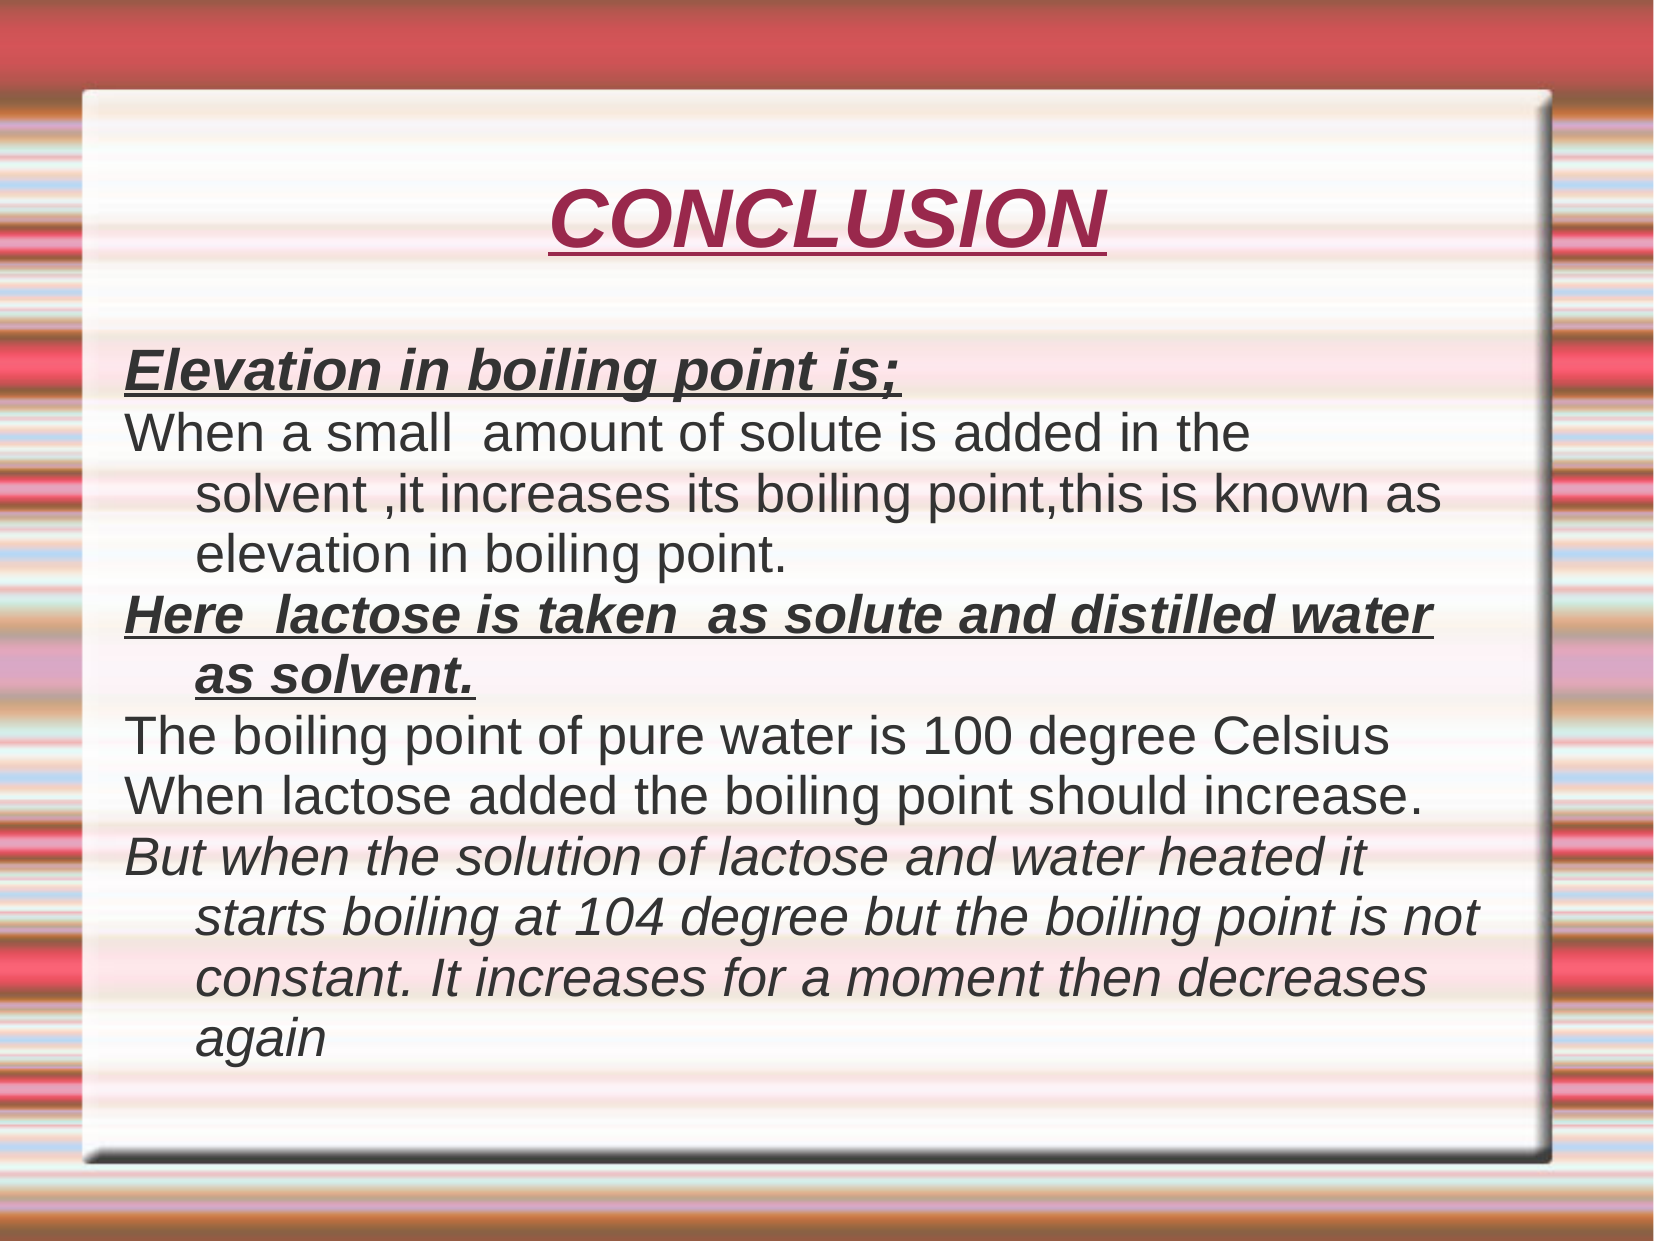

# CONCLUSION
Elevation in boiling point is;
When a small amount of solute is added in the solvent ,it increases its boiling point,this is known as elevation in boiling point.
Here lactose is taken as solute and distilled water as solvent.
The boiling point of pure water is 100 degree Celsius
When lactose added the boiling point should increase.
But when the solution of lactose and water heated it starts boiling at 104 degree but the boiling point is not constant. It increases for a moment then decreases again
i.